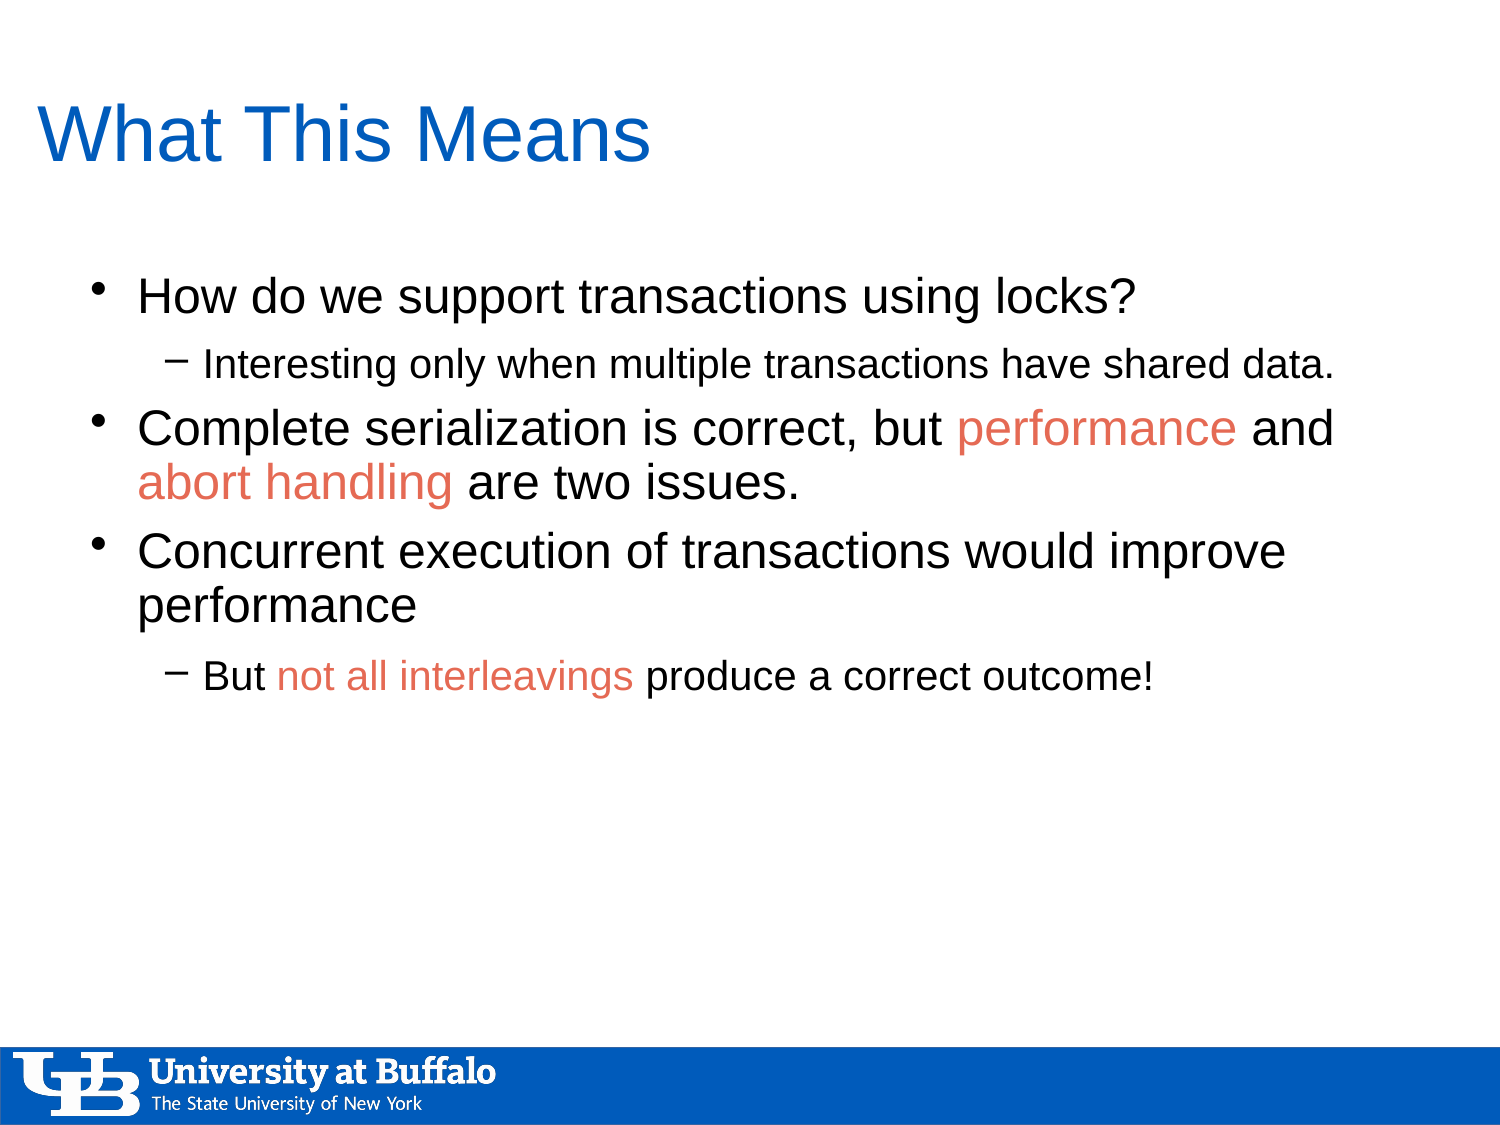

# What This Means
How do we support transactions using locks?
Interesting only when multiple transactions have shared data.
Complete serialization is correct, but performance and abort handling are two issues.
Concurrent execution of transactions would improve performance
But not all interleavings produce a correct outcome!